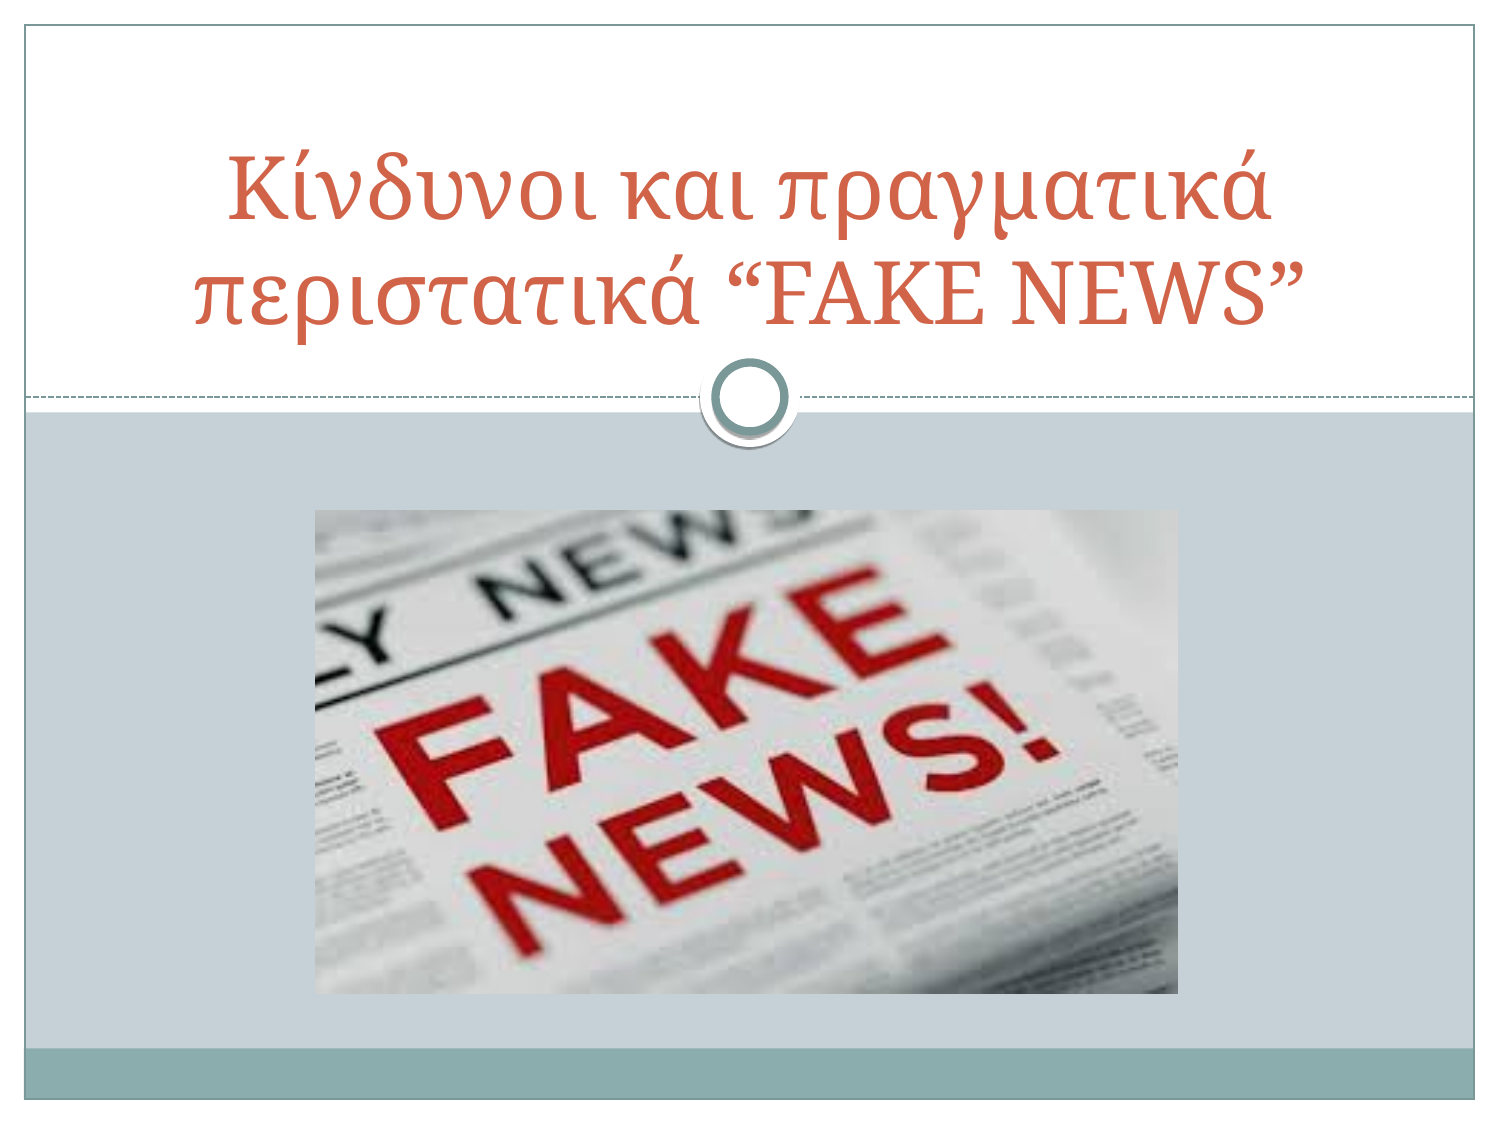

Κίνδυνοι και πραγματικά περιστατικά “FAKE NEWS”
#